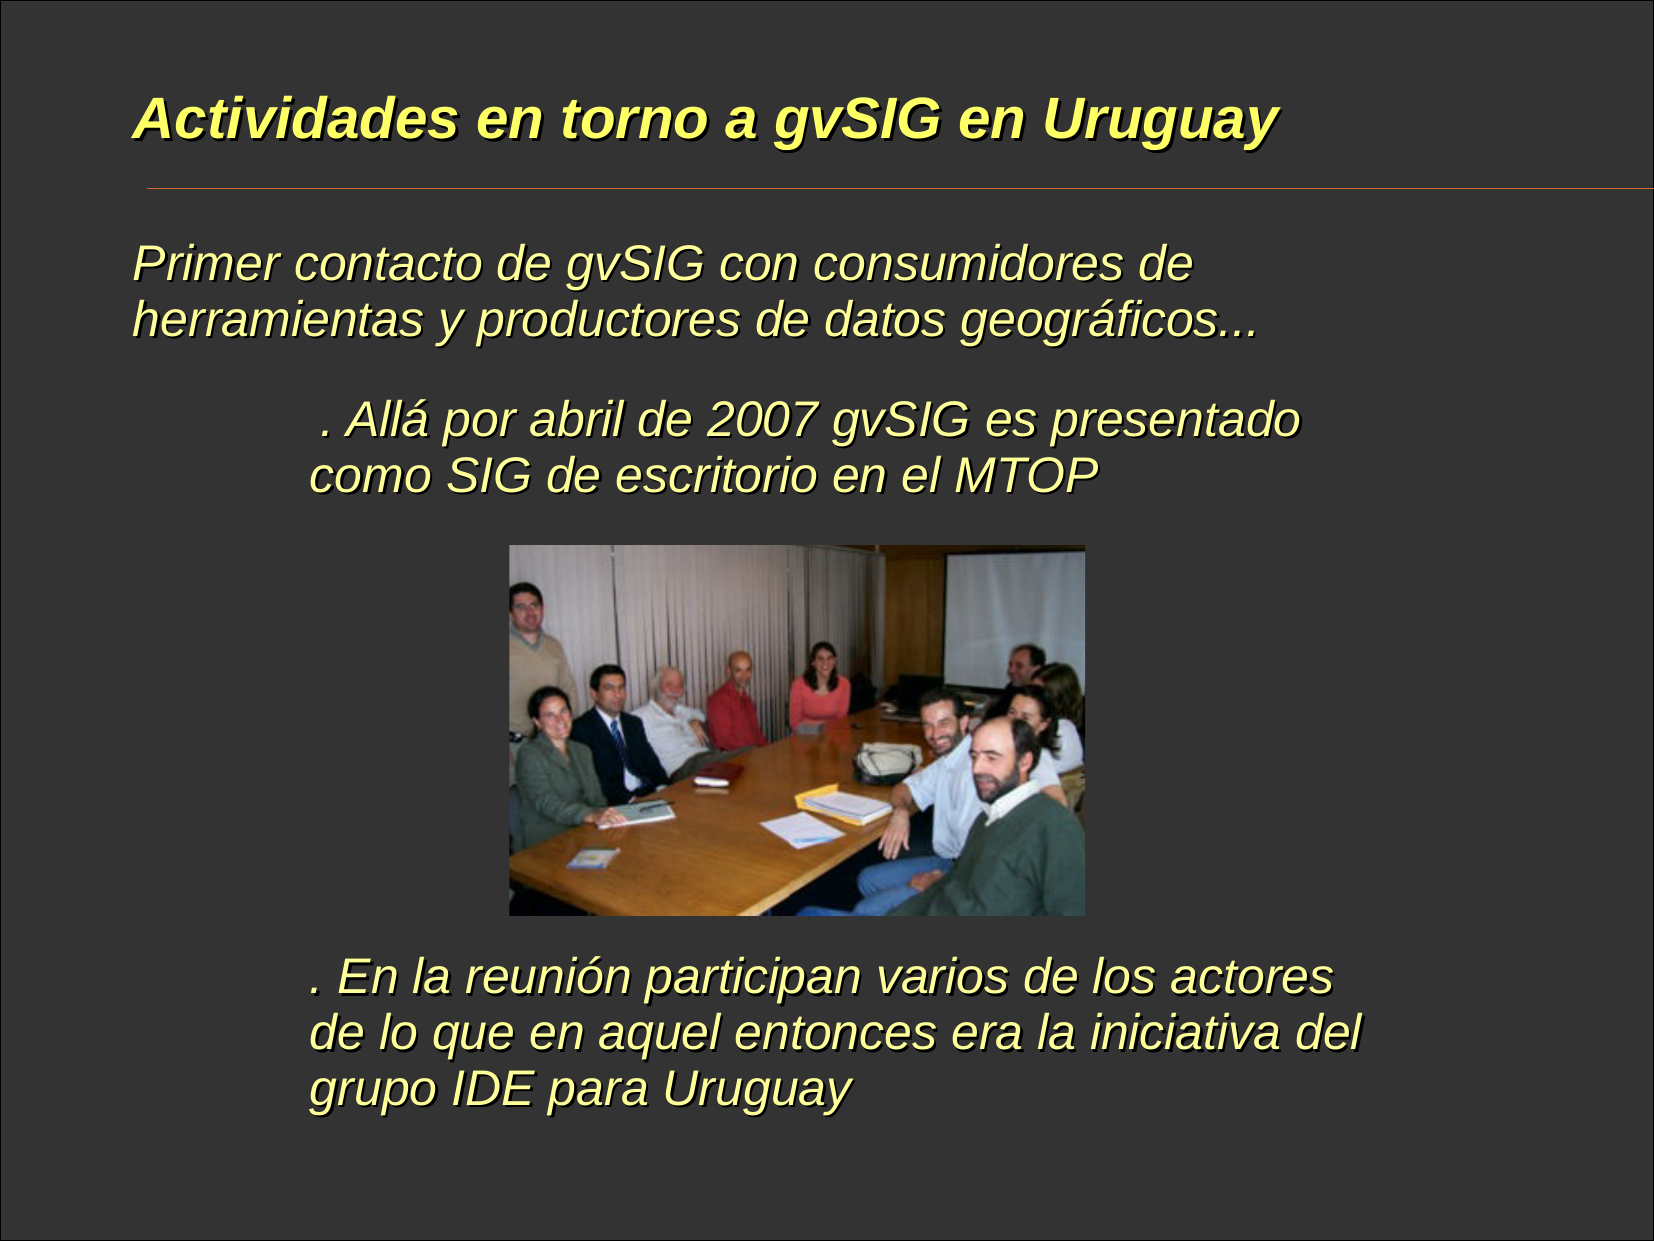

Actividades en torno a gvSIG en Uruguay
Primer contacto de gvSIG con consumidores de herramientas y productores de datos geográficos...
 . Allá por abril de 2007 gvSIG es presentado como SIG de escritorio en el MTOP
. En la reunión participan varios de los actores de lo que en aquel entonces era la iniciativa del grupo IDE para Uruguay